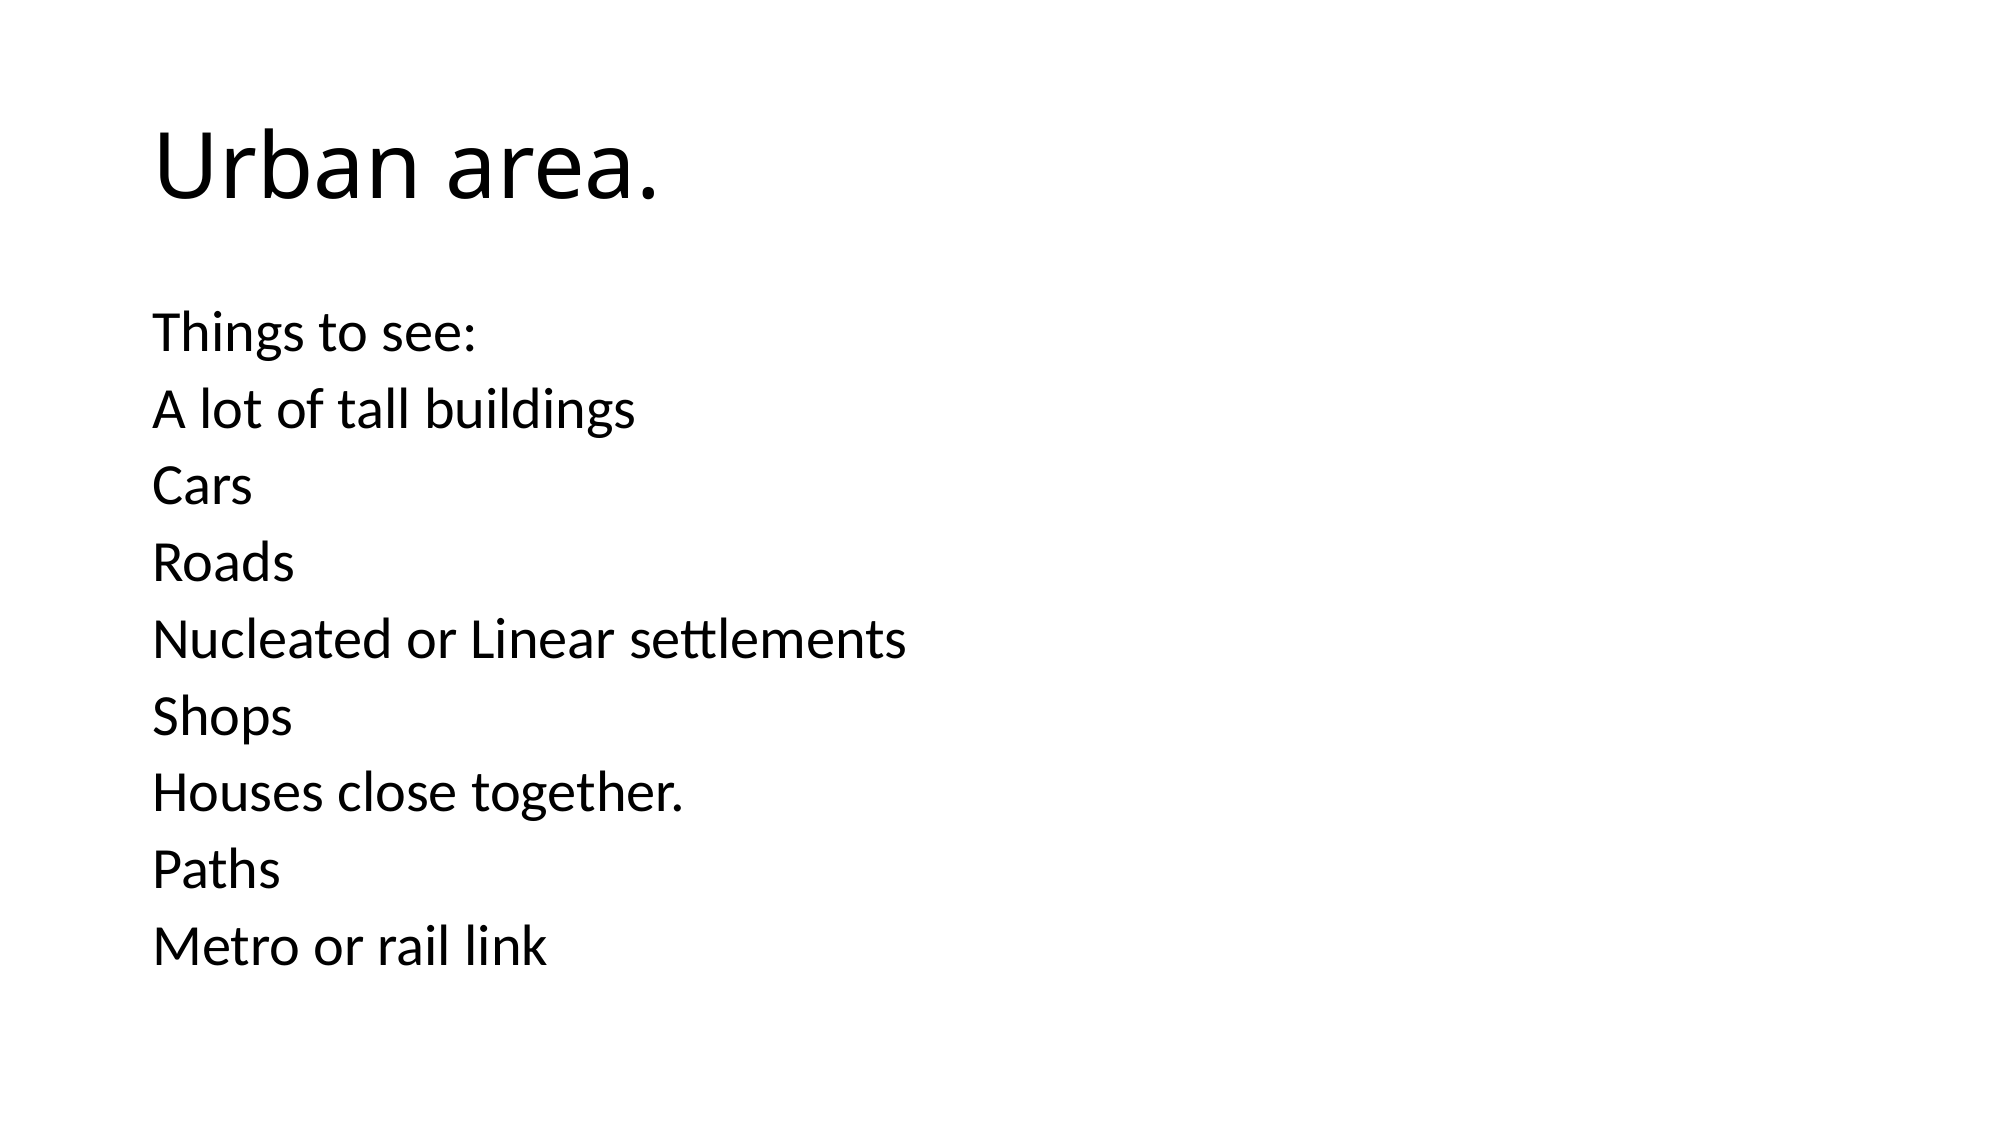

# Urban area.
Things to see:
A lot of tall buildings
Cars
Roads
Nucleated or Linear settlements
Shops
Houses close together.
Paths
Metro or rail link